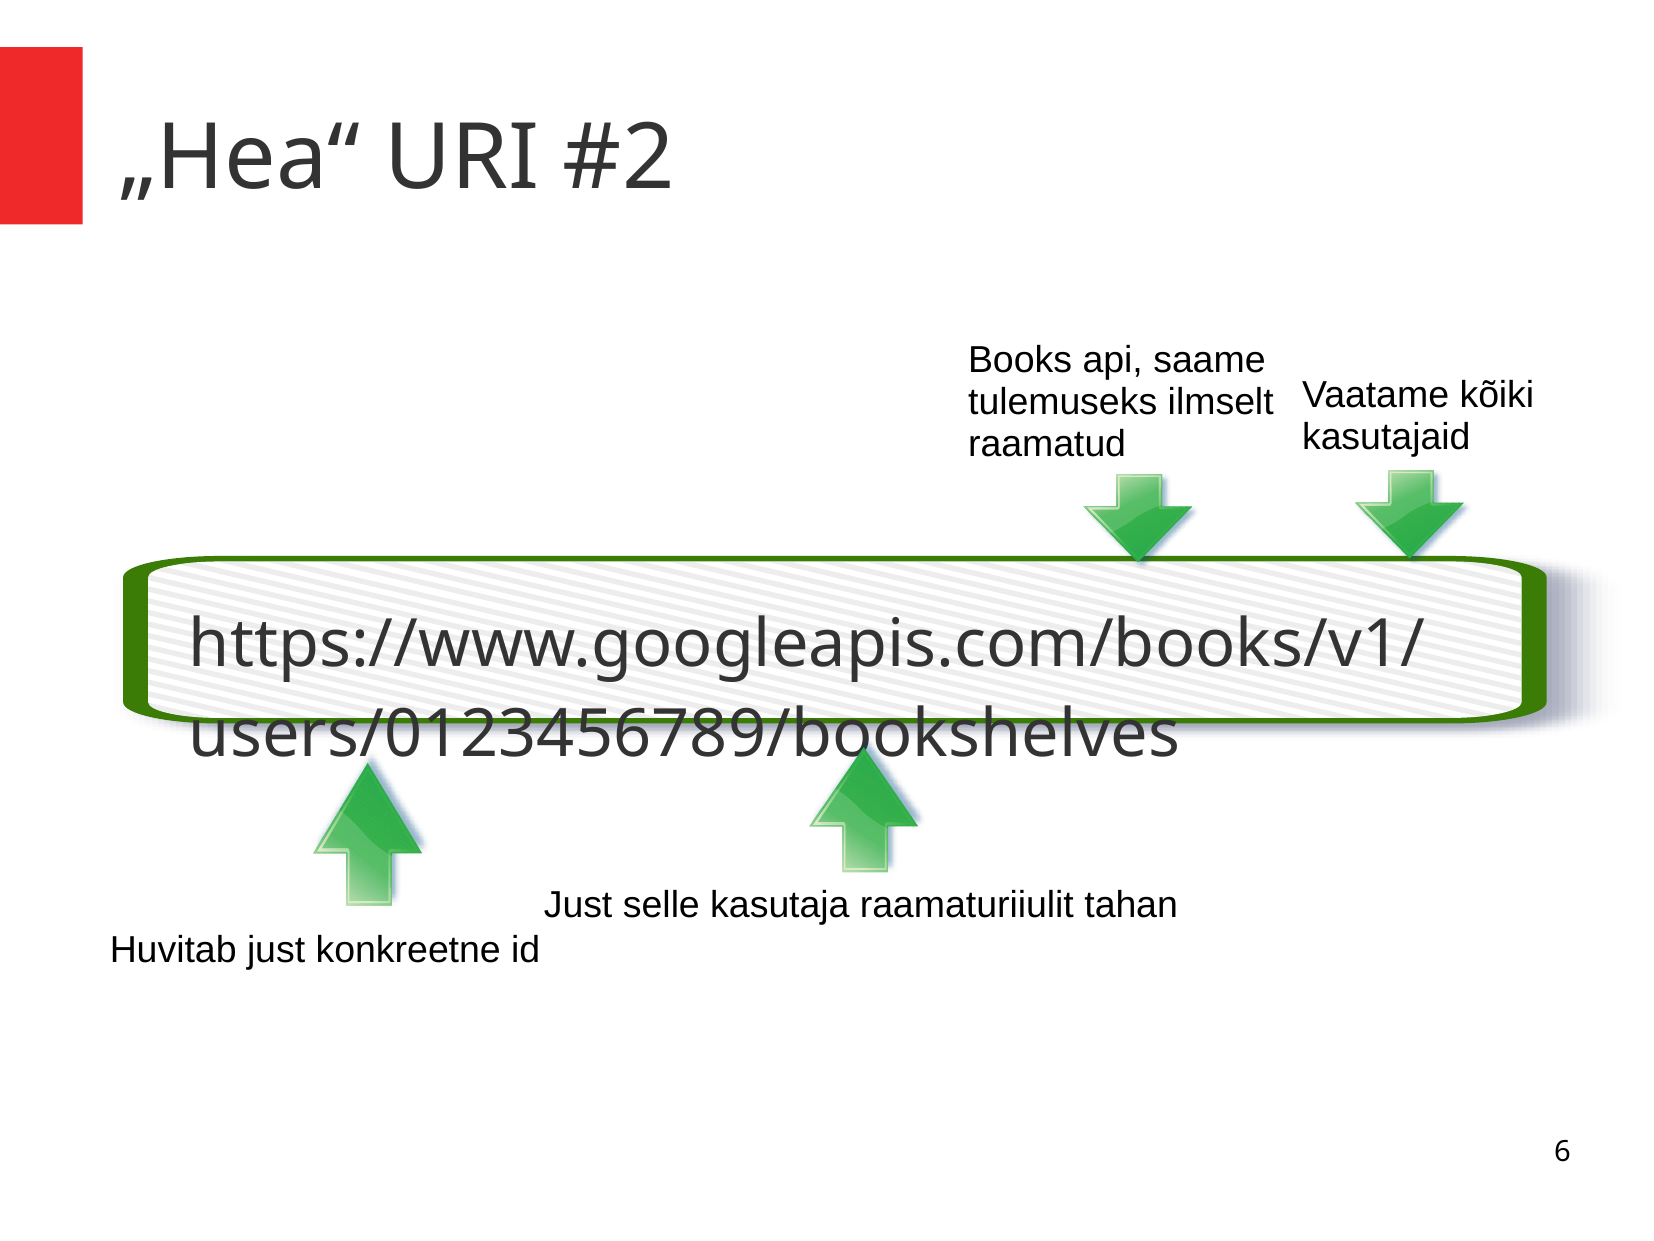

# „Hea“ URI #2
Books api, saame
tulemuseks ilmselt
raamatud
https://www.googleapis.com/books/v1/users/0123456789/bookshelves
Vaatame kõiki
kasutajaid
Just selle kasutaja raamaturiiulit tahan
Huvitab just konkreetne id
6